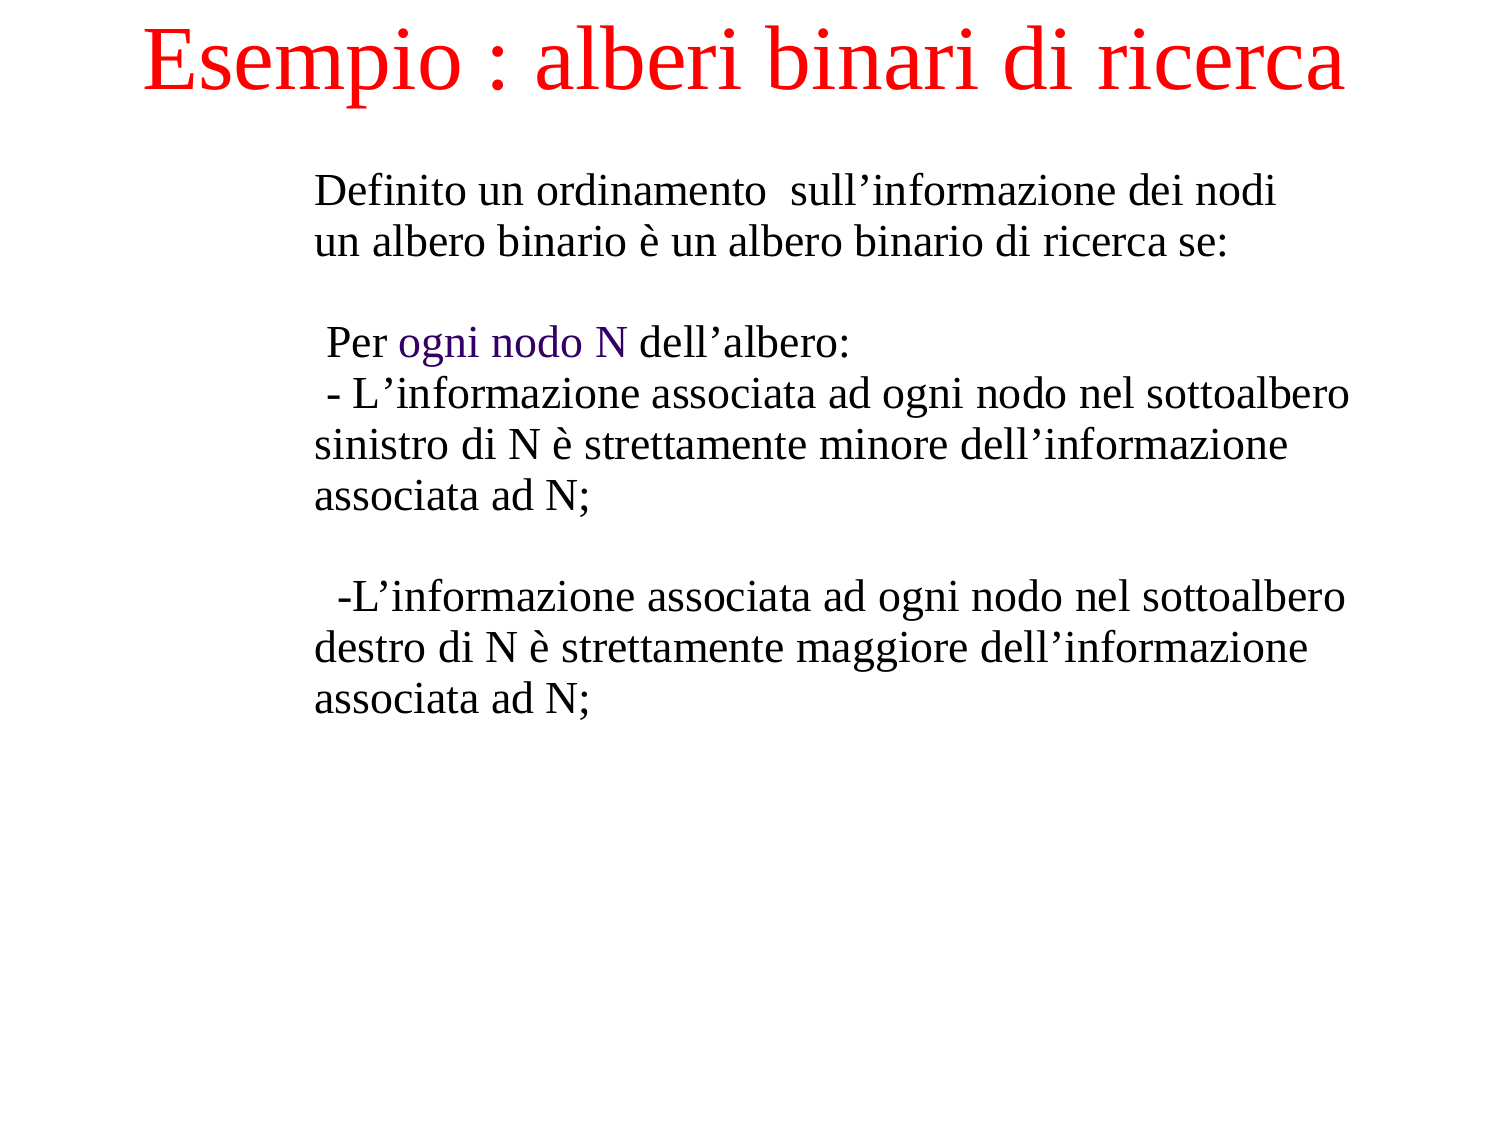

# Esempio : alberi binari di ricerca
Definito un ordinamento sull’informazione dei nodi
un albero binario è un albero binario di ricerca se:
 Per ogni nodo N dell’albero:
 - L’informazione associata ad ogni nodo nel sottoalbero
sinistro di N è strettamente minore dell’informazione
associata ad N;
 -L’informazione associata ad ogni nodo nel sottoalbero
destro di N è strettamente maggiore dell’informazione
associata ad N;